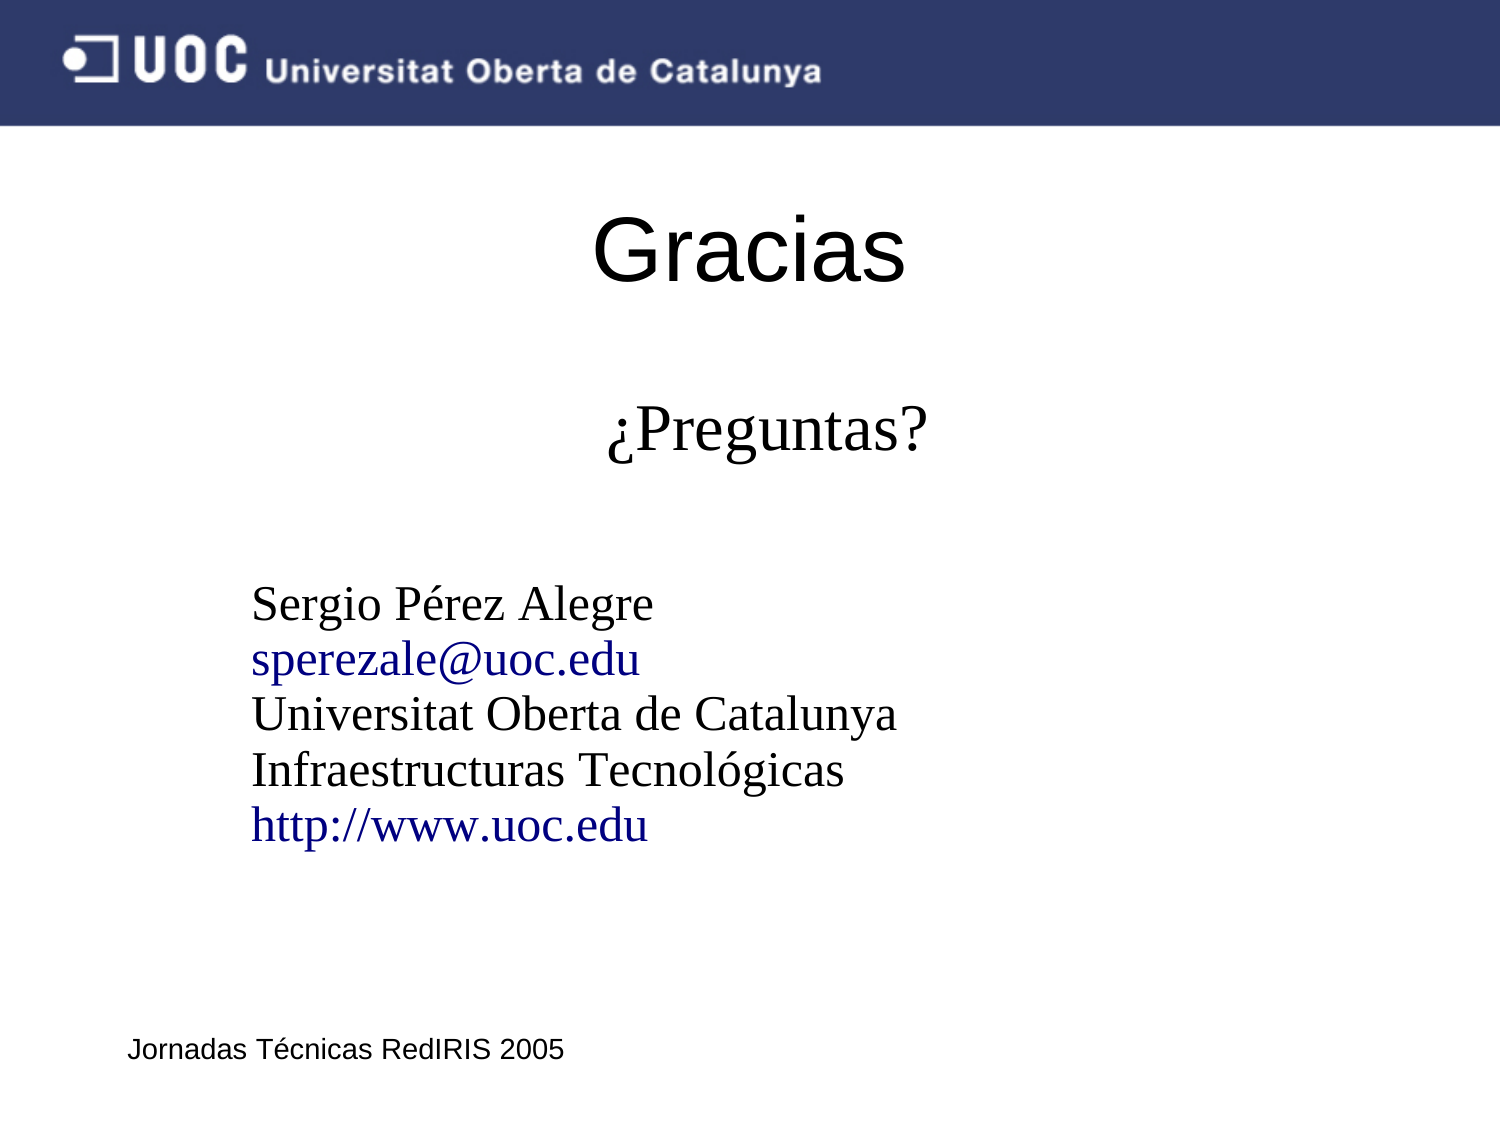

# Gracias
¿Preguntas?
Sergio Pérez Alegre
sperezale@uoc.edu
Universitat Oberta de Catalunya
Infraestructuras Tecnológicas
http://www.uoc.edu